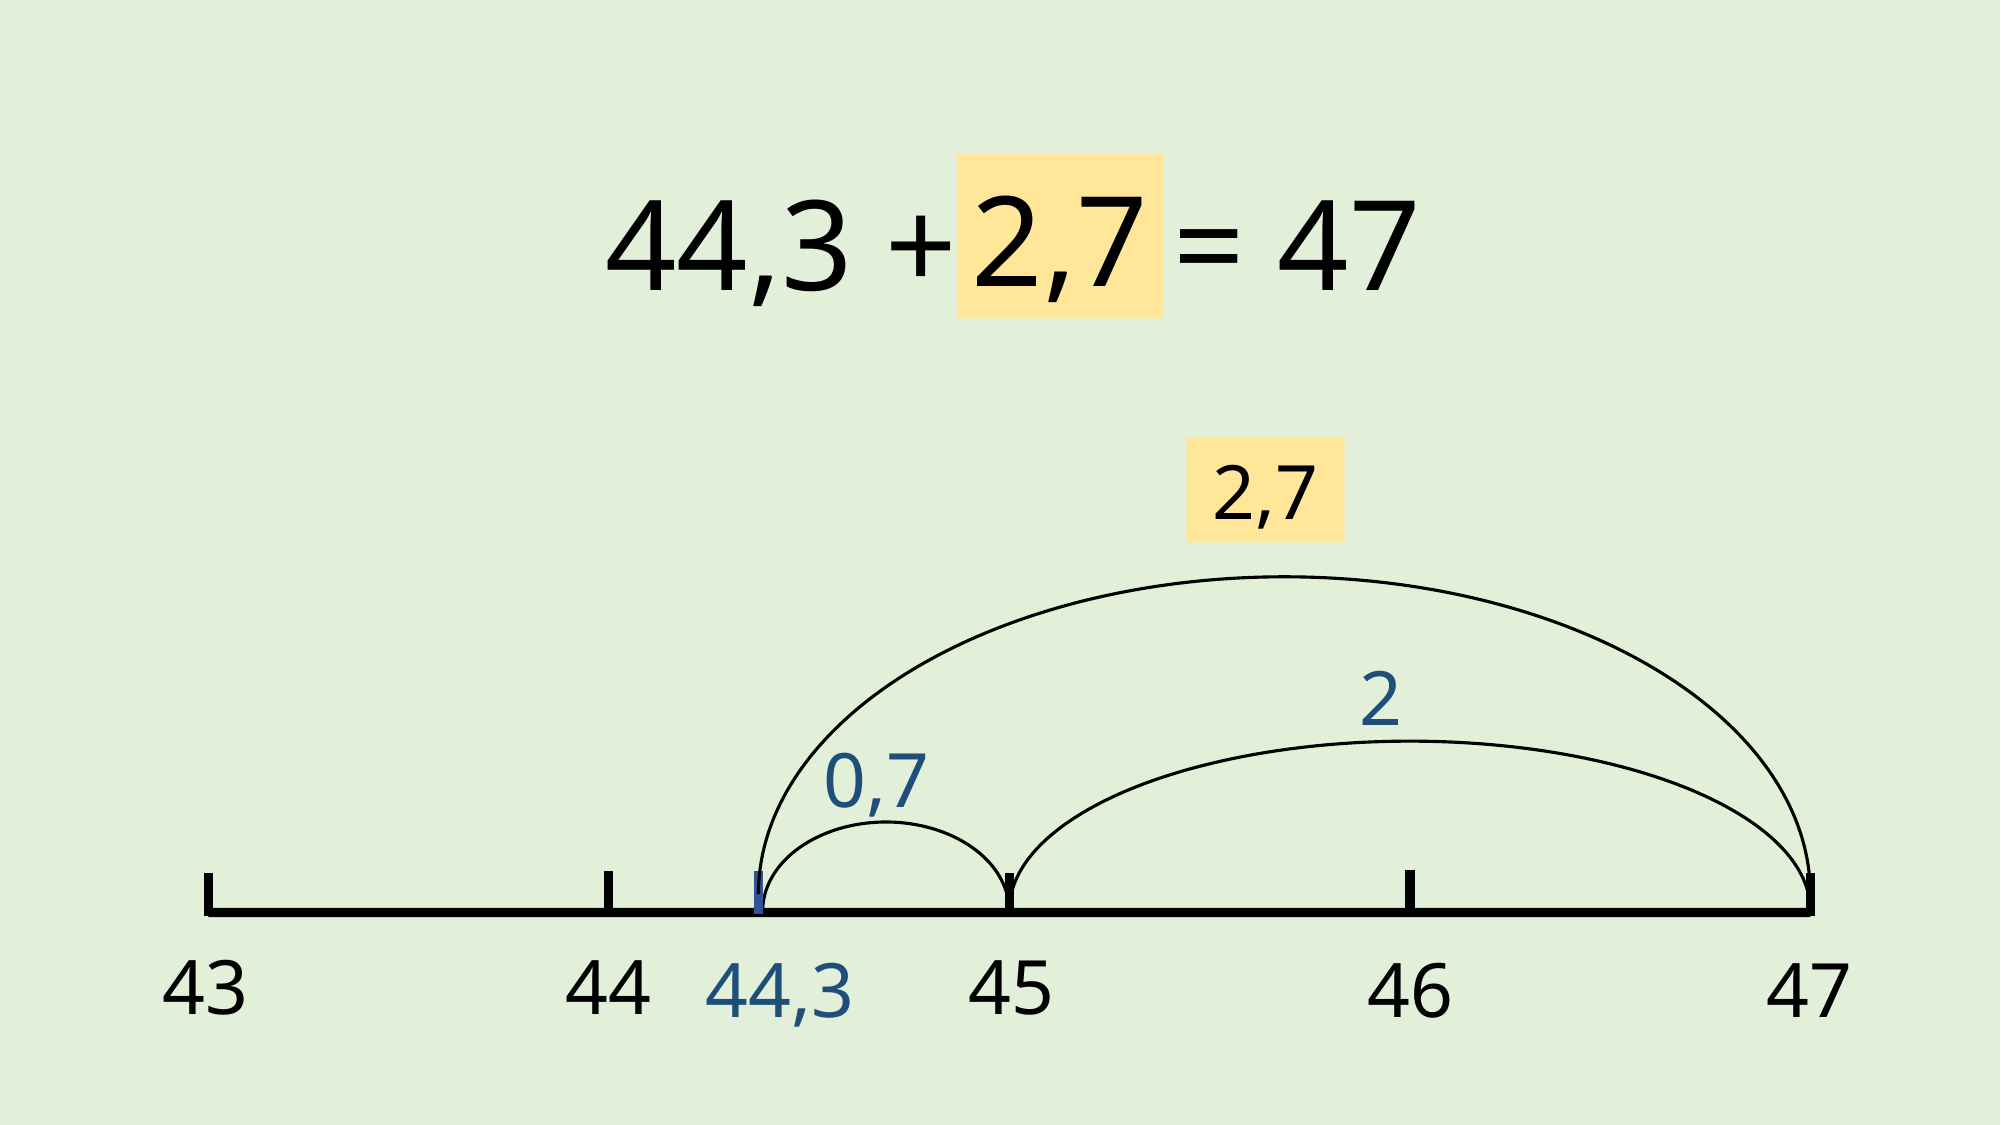

2,7
44,3 + ? = 47
2,7
2
0,7
43
44
45
44,3
46
47